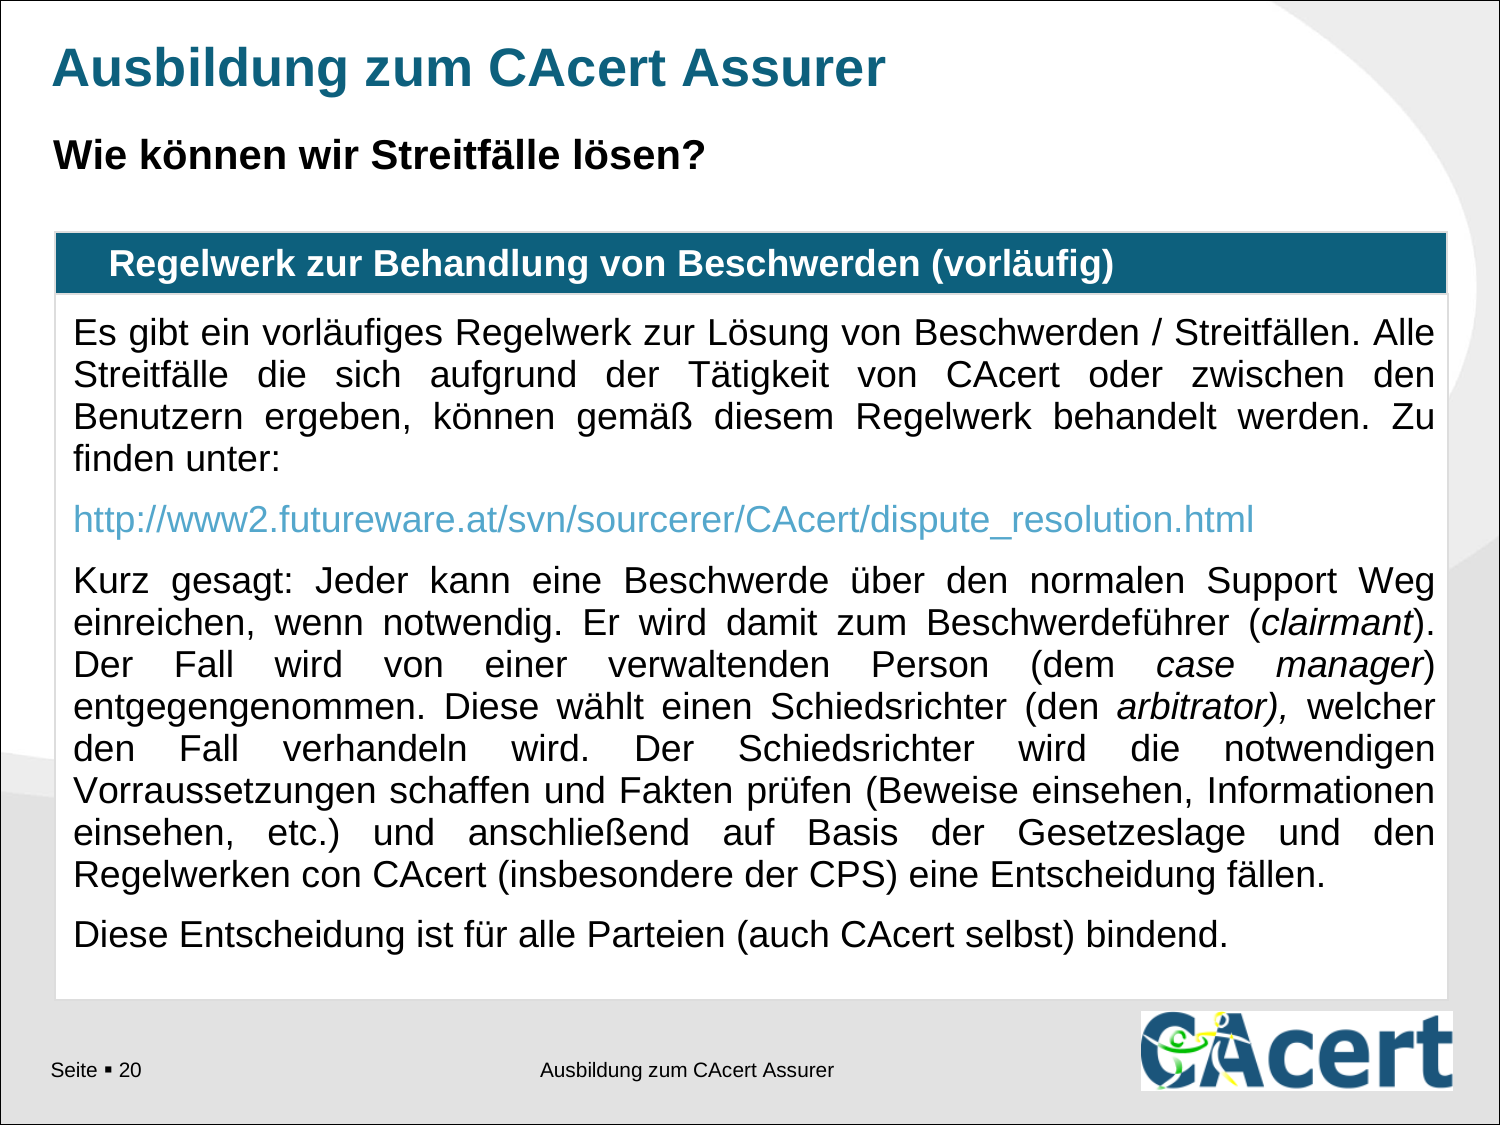

# Ausbildung zum CAcert Assurer
Wie können wir Streitfälle lösen?
Regelwerk zur Behandlung von Beschwerden (vorläufig)
Es gibt ein vorläufiges Regelwerk zur Lösung von Beschwerden / Streitfällen. Alle Streitfälle die sich aufgrund der Tätigkeit von CAcert oder zwischen den Benutzern ergeben, können gemäß diesem Regelwerk behandelt werden. Zu finden unter:
http://www2.futureware.at/svn/sourcerer/CAcert/dispute_resolution.html
Kurz gesagt: Jeder kann eine Beschwerde über den normalen Support Weg einreichen, wenn notwendig. Er wird damit zum Beschwerdeführer (clairmant). Der Fall wird von einer verwaltenden Person (dem case manager) entgegengenommen. Diese wählt einen Schiedsrichter (den arbitrator), welcher den Fall verhandeln wird. Der Schiedsrichter wird die notwendigen Vorraussetzungen schaffen und Fakten prüfen (Beweise einsehen, Informationen einsehen, etc.) und anschließend auf Basis der Gesetzeslage und den Regelwerken con CAcert (insbesondere der CPS) eine Entscheidung fällen.
Diese Entscheidung ist für alle Parteien (auch CAcert selbst) bindend.
Ausbildung zum CAcert Assurer